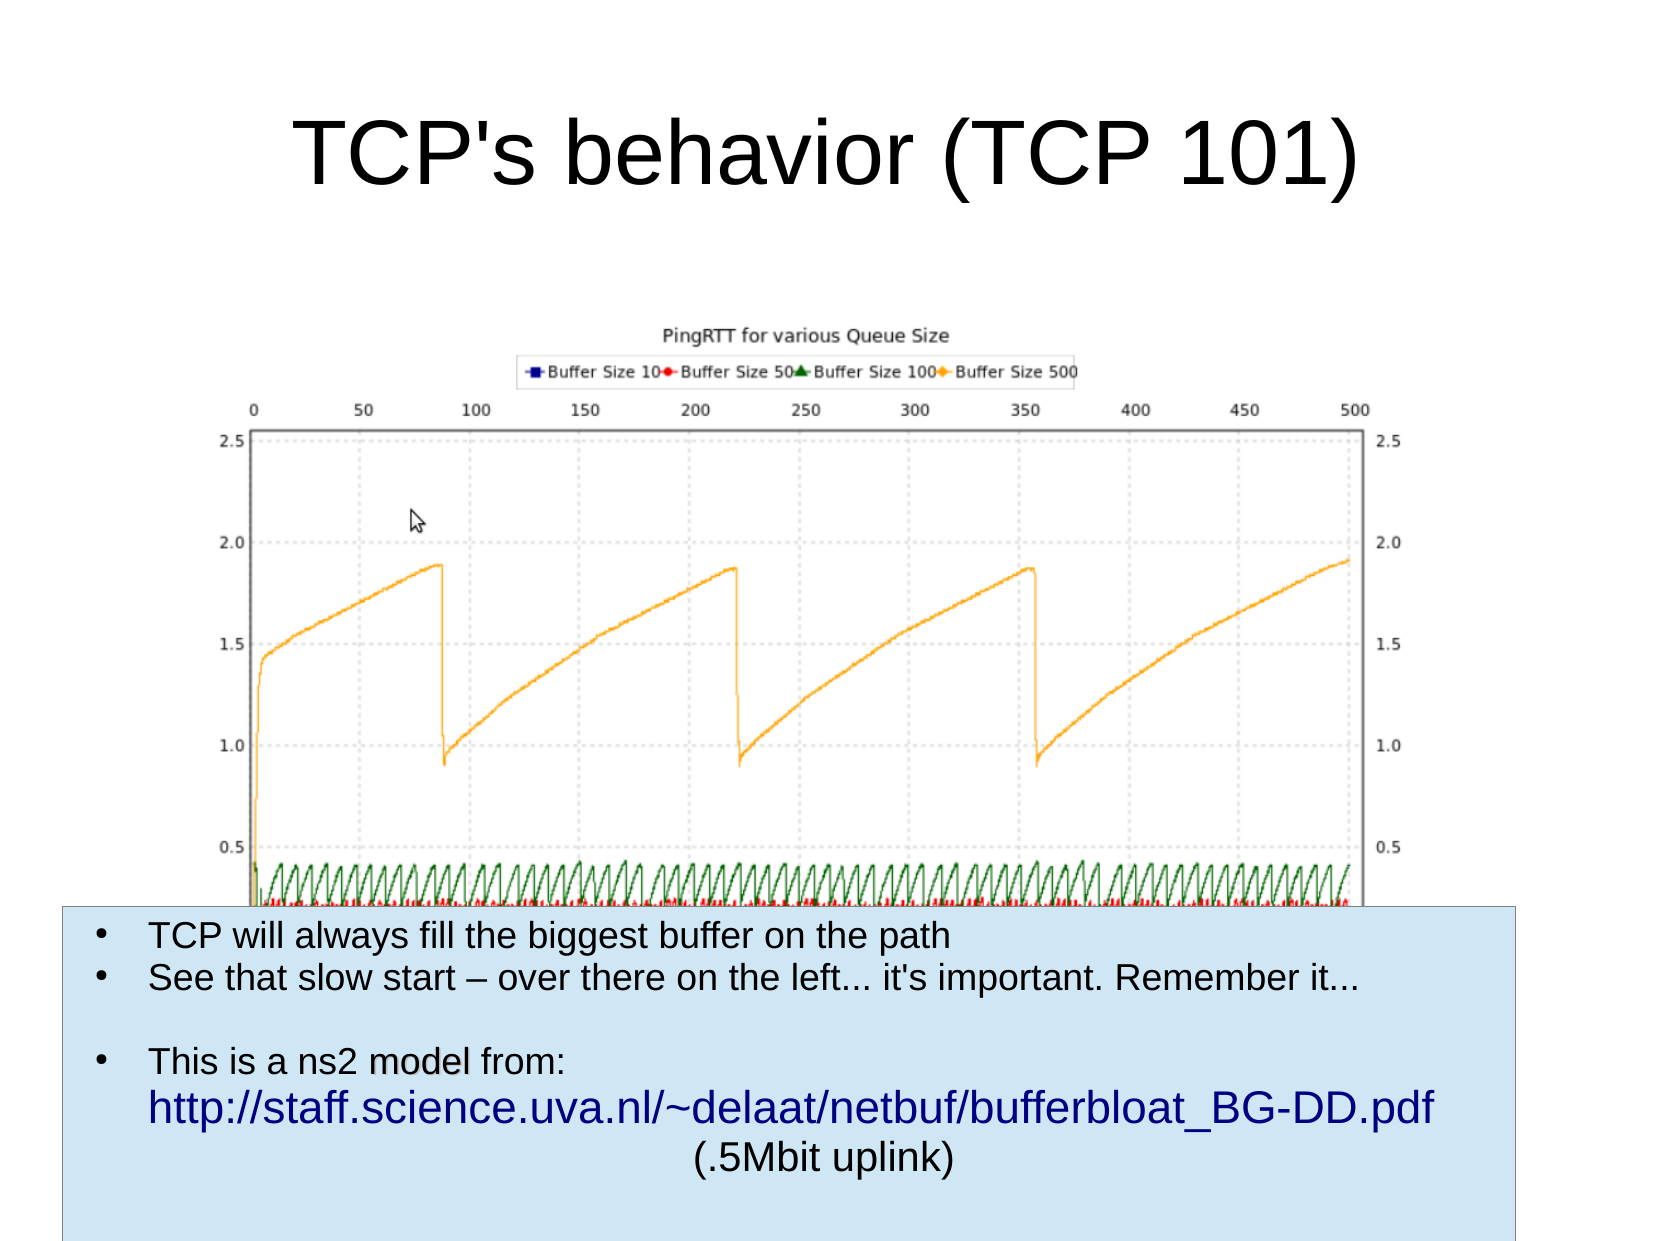

# TCP's behavior (TCP 101)
TCP will always fill the biggest buffer on the path
See that slow start – over there on the left... it's important. Remember it...
This is a ns2 model from:
http://staff.science.uva.nl/~delaat/netbuf/bufferbloat_BG-DD.pdf
(.5Mbit uplink)